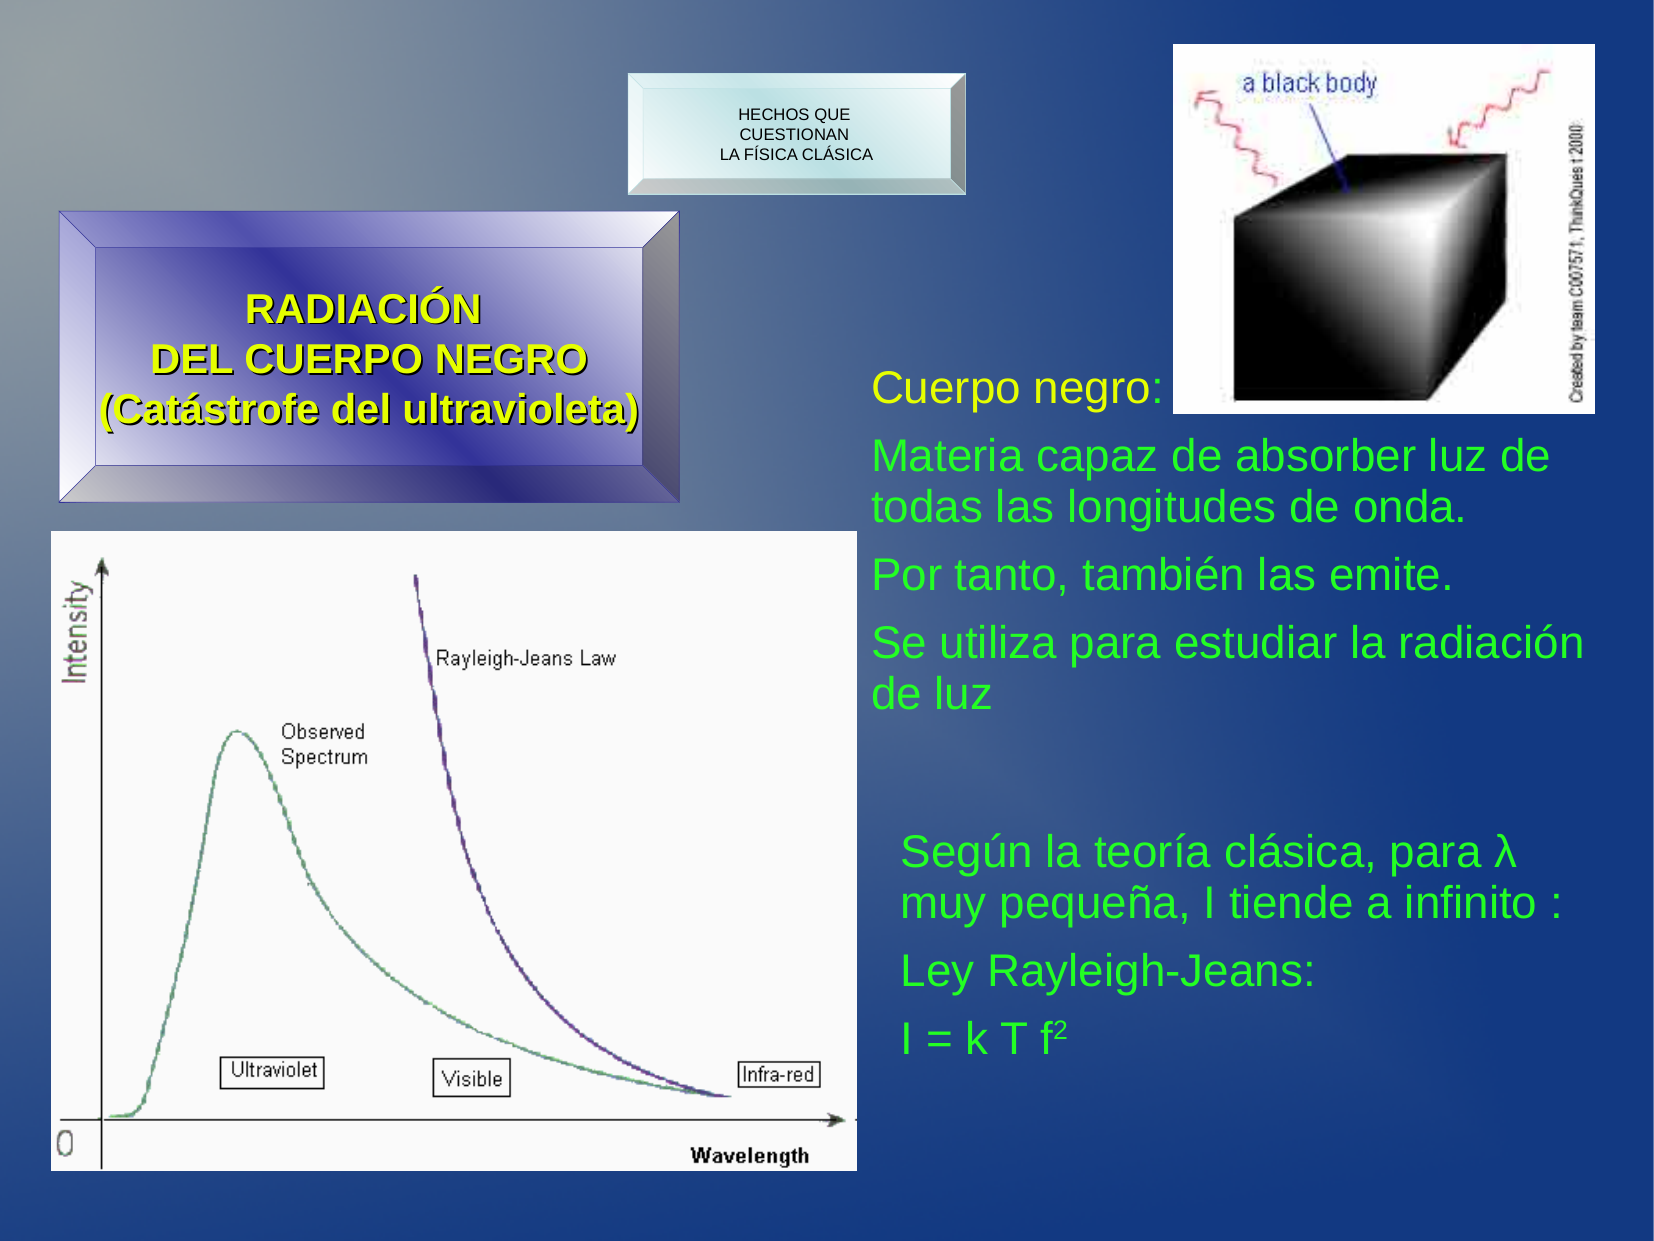

HECHOS QUE
CUESTIONAN
LA FÍSICA CLÁSICA
RADIACIÓN
DEL CUERPO NEGRO
(Catástrofe del ultravioleta)
Cuerpo negro:
Materia capaz de absorber luz de todas las longitudes de onda.
Por tanto, también las emite.
Se utiliza para estudiar la radiación de luz
Según la teoría clásica, para λ muy pequeña, I tiende a infinito :
Ley Rayleigh-Jeans:
I = k T f2